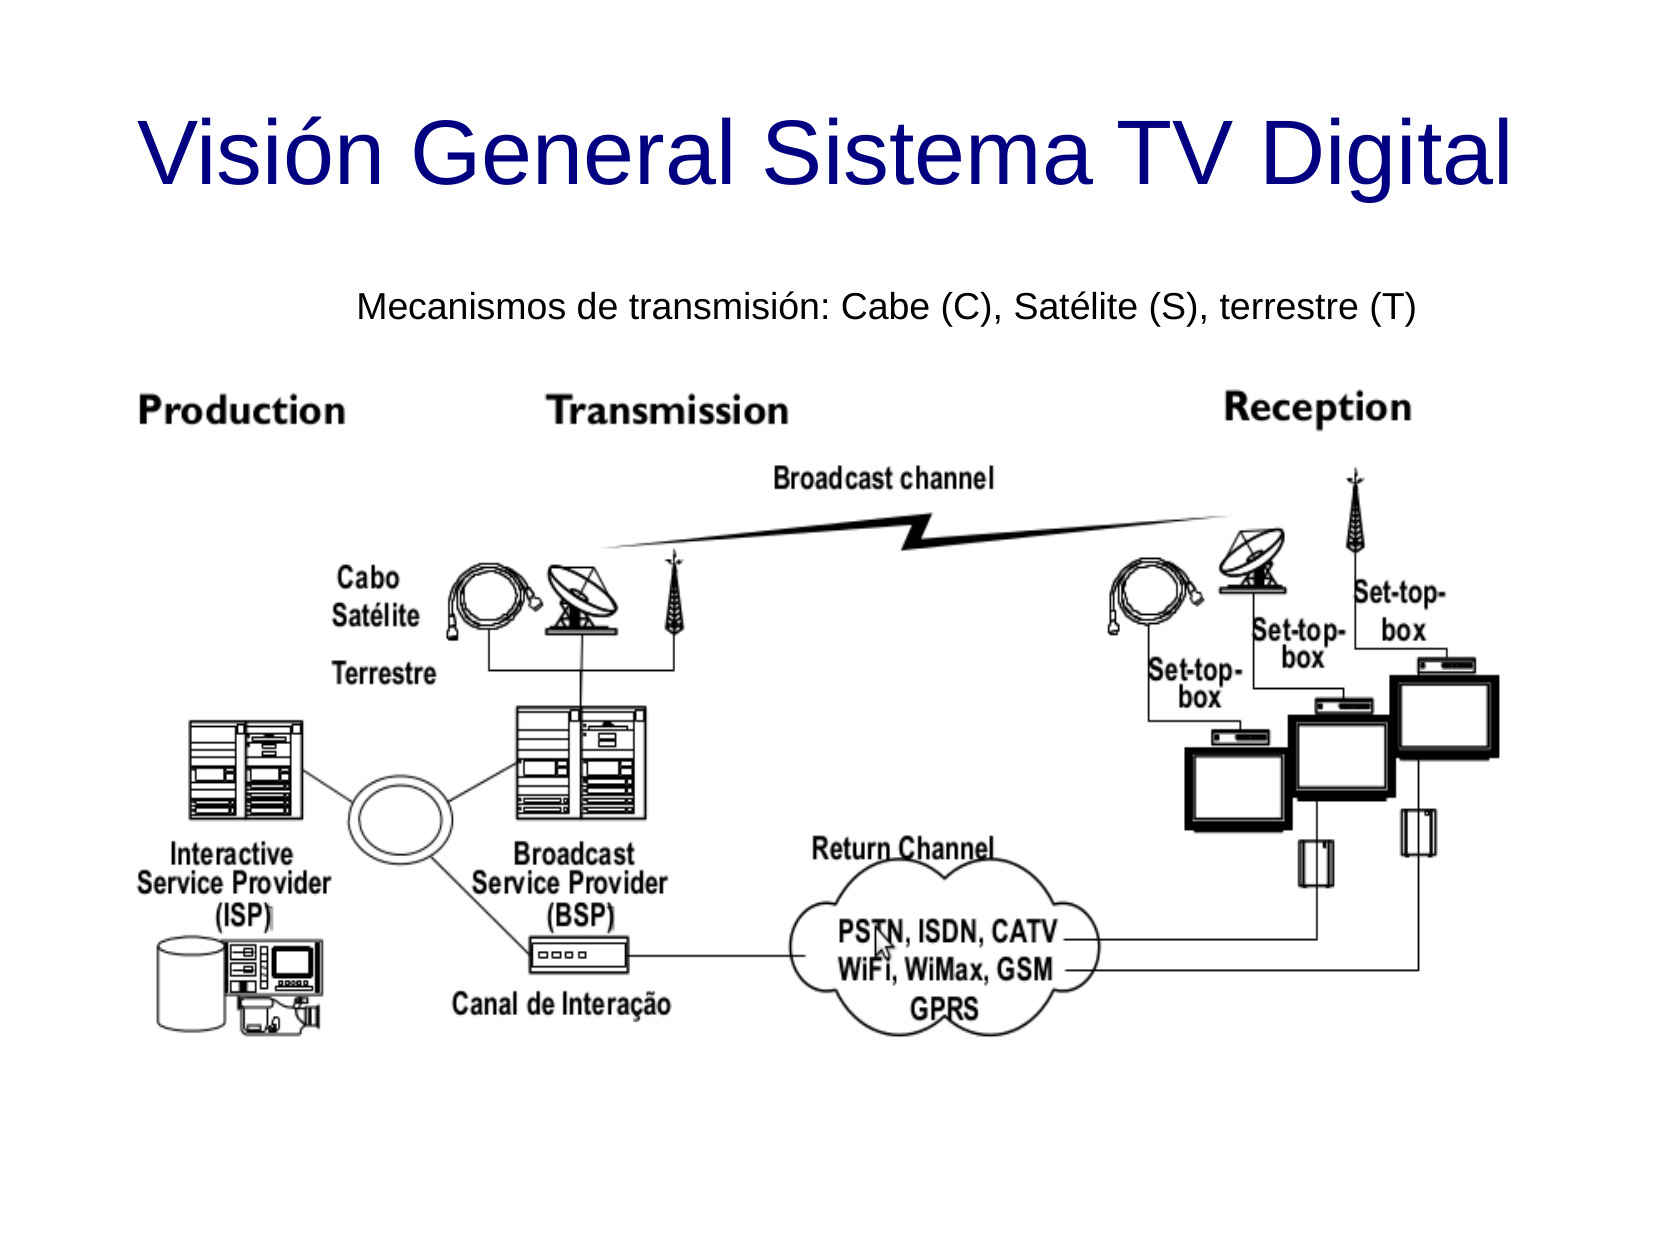

# Visión General Sistema TV Digital
Mecanismos de transmisión: Cabe (C), Satélite (S), terrestre (T)